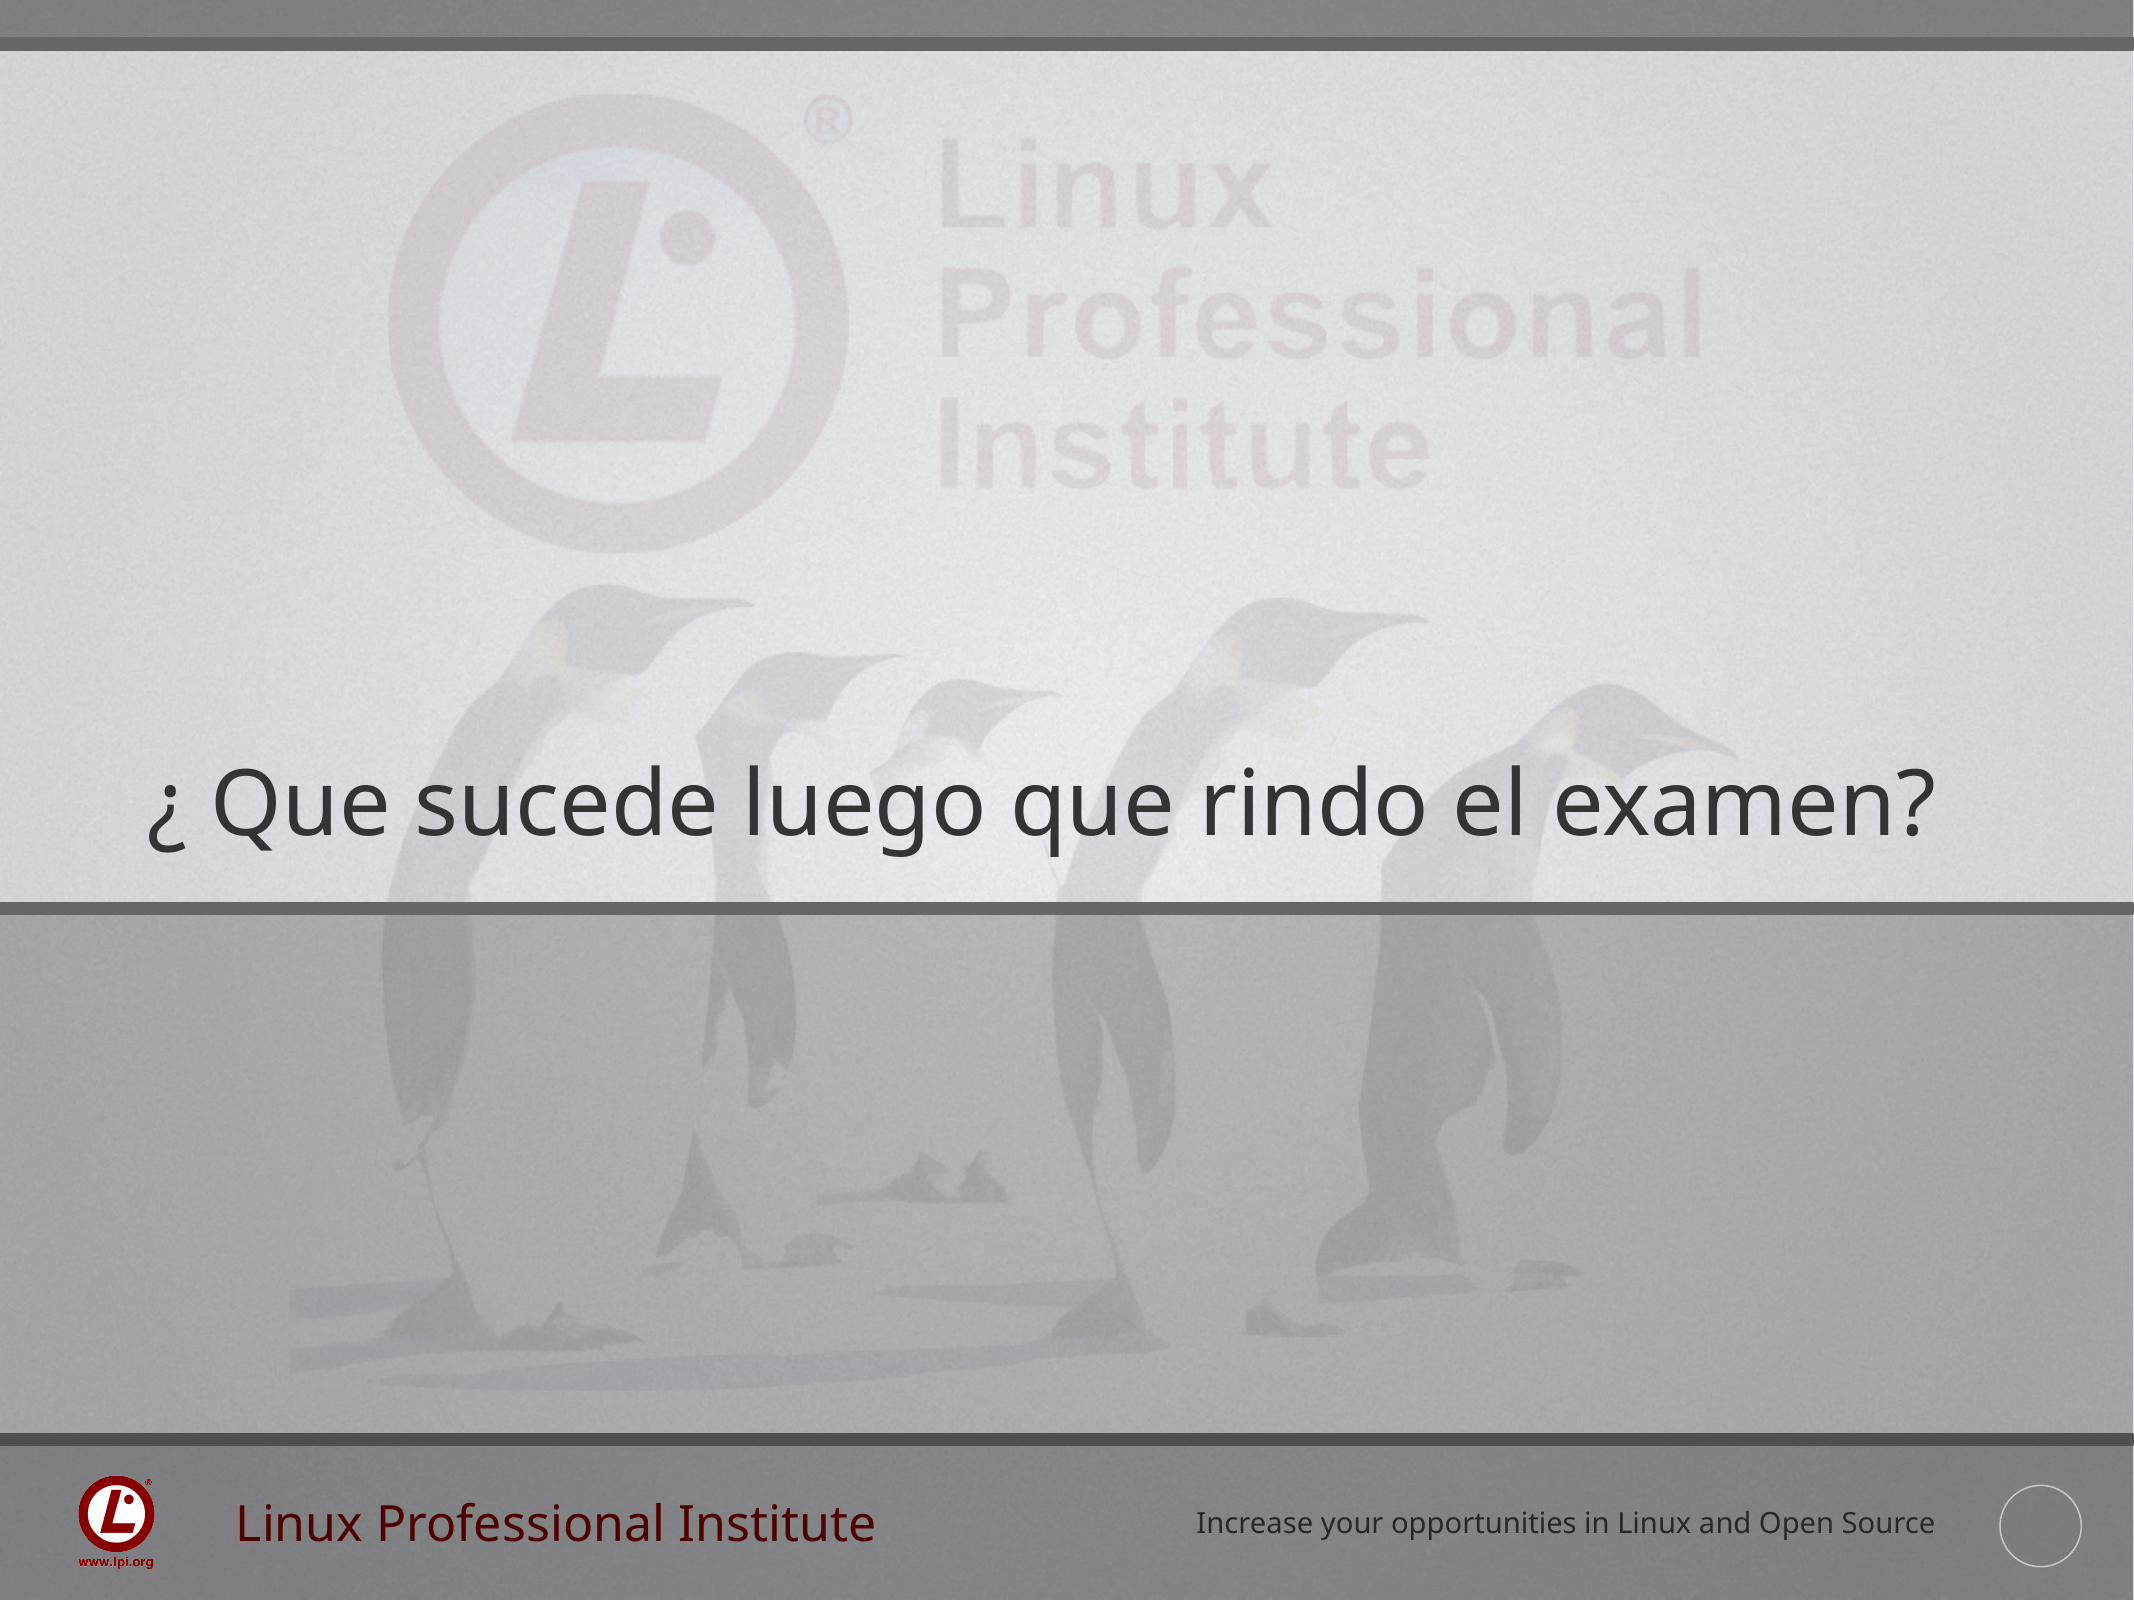

¿ Que sucede luego que rindo el examen?